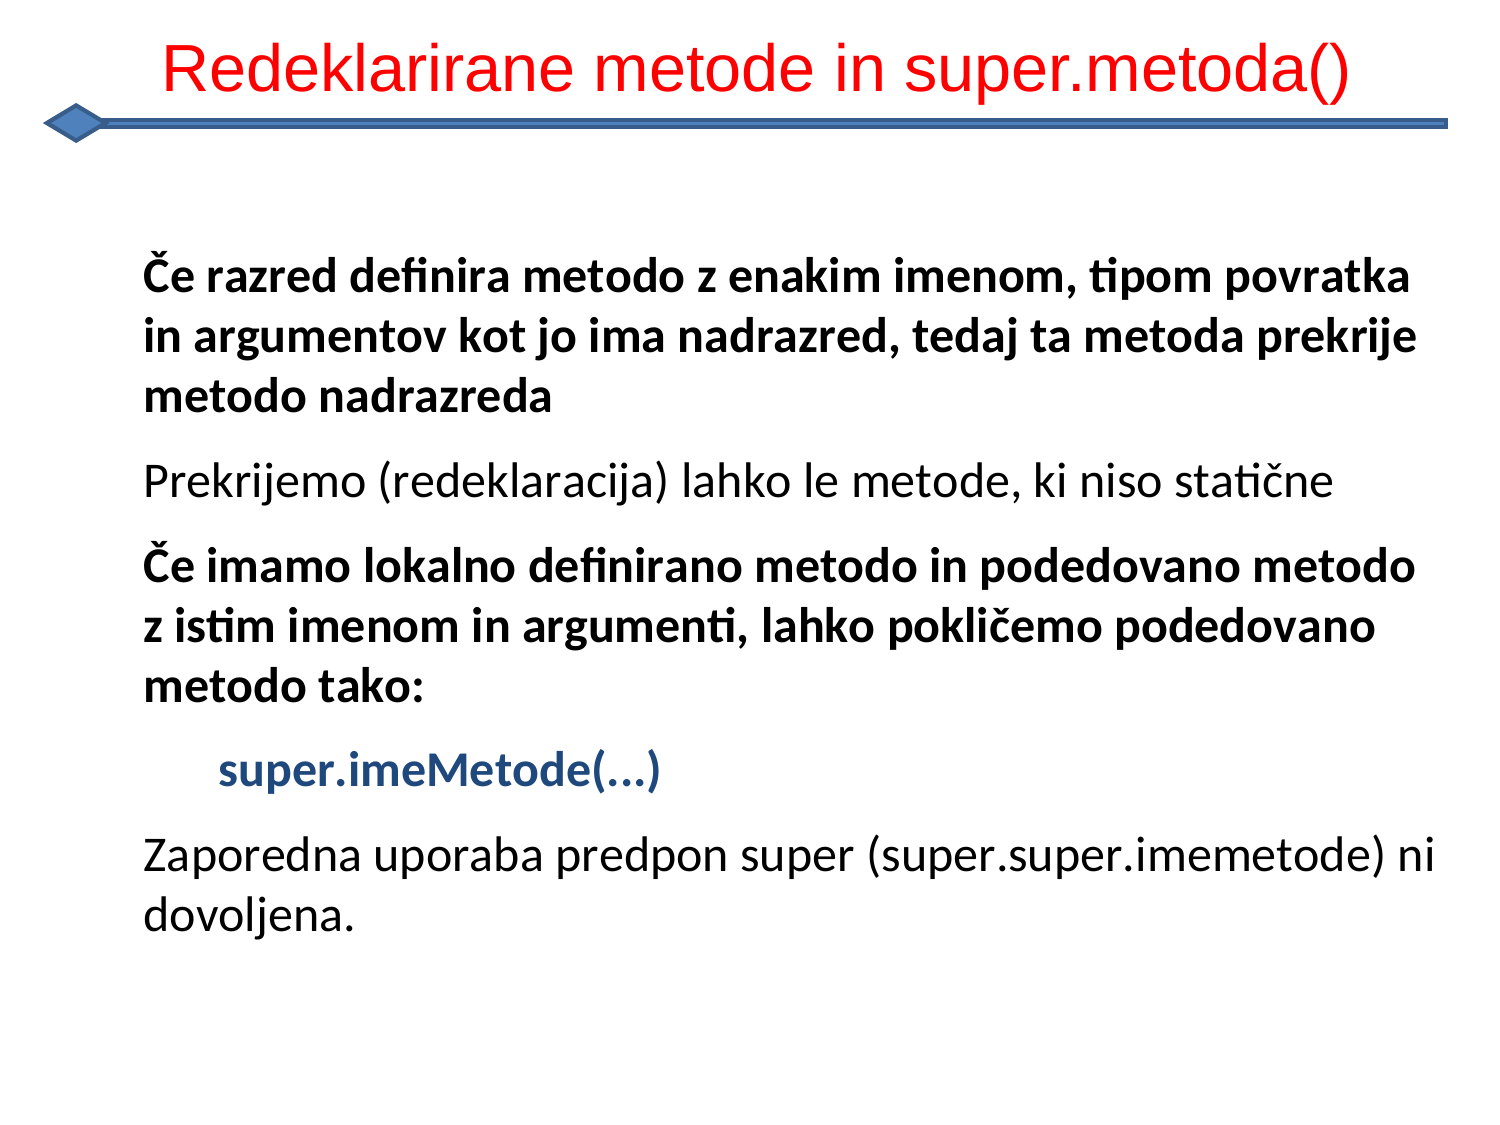

# Redeklarirane metode in super.metoda()
Če razred definira metodo z enakim imenom, tipom povratka in argumentov kot jo ima nadrazred, tedaj ta metoda prekrije metodo nadrazreda
Prekrijemo (redeklaracija) lahko le metode, ki niso statične
Če imamo lokalno definirano metodo in podedovano metodo z istim imenom in argumenti, lahko pokličemo podedovano metodo tako:
super.imeMetode(...)
Zaporedna uporaba predpon super (super.super.imemetode) ni dovoljena.